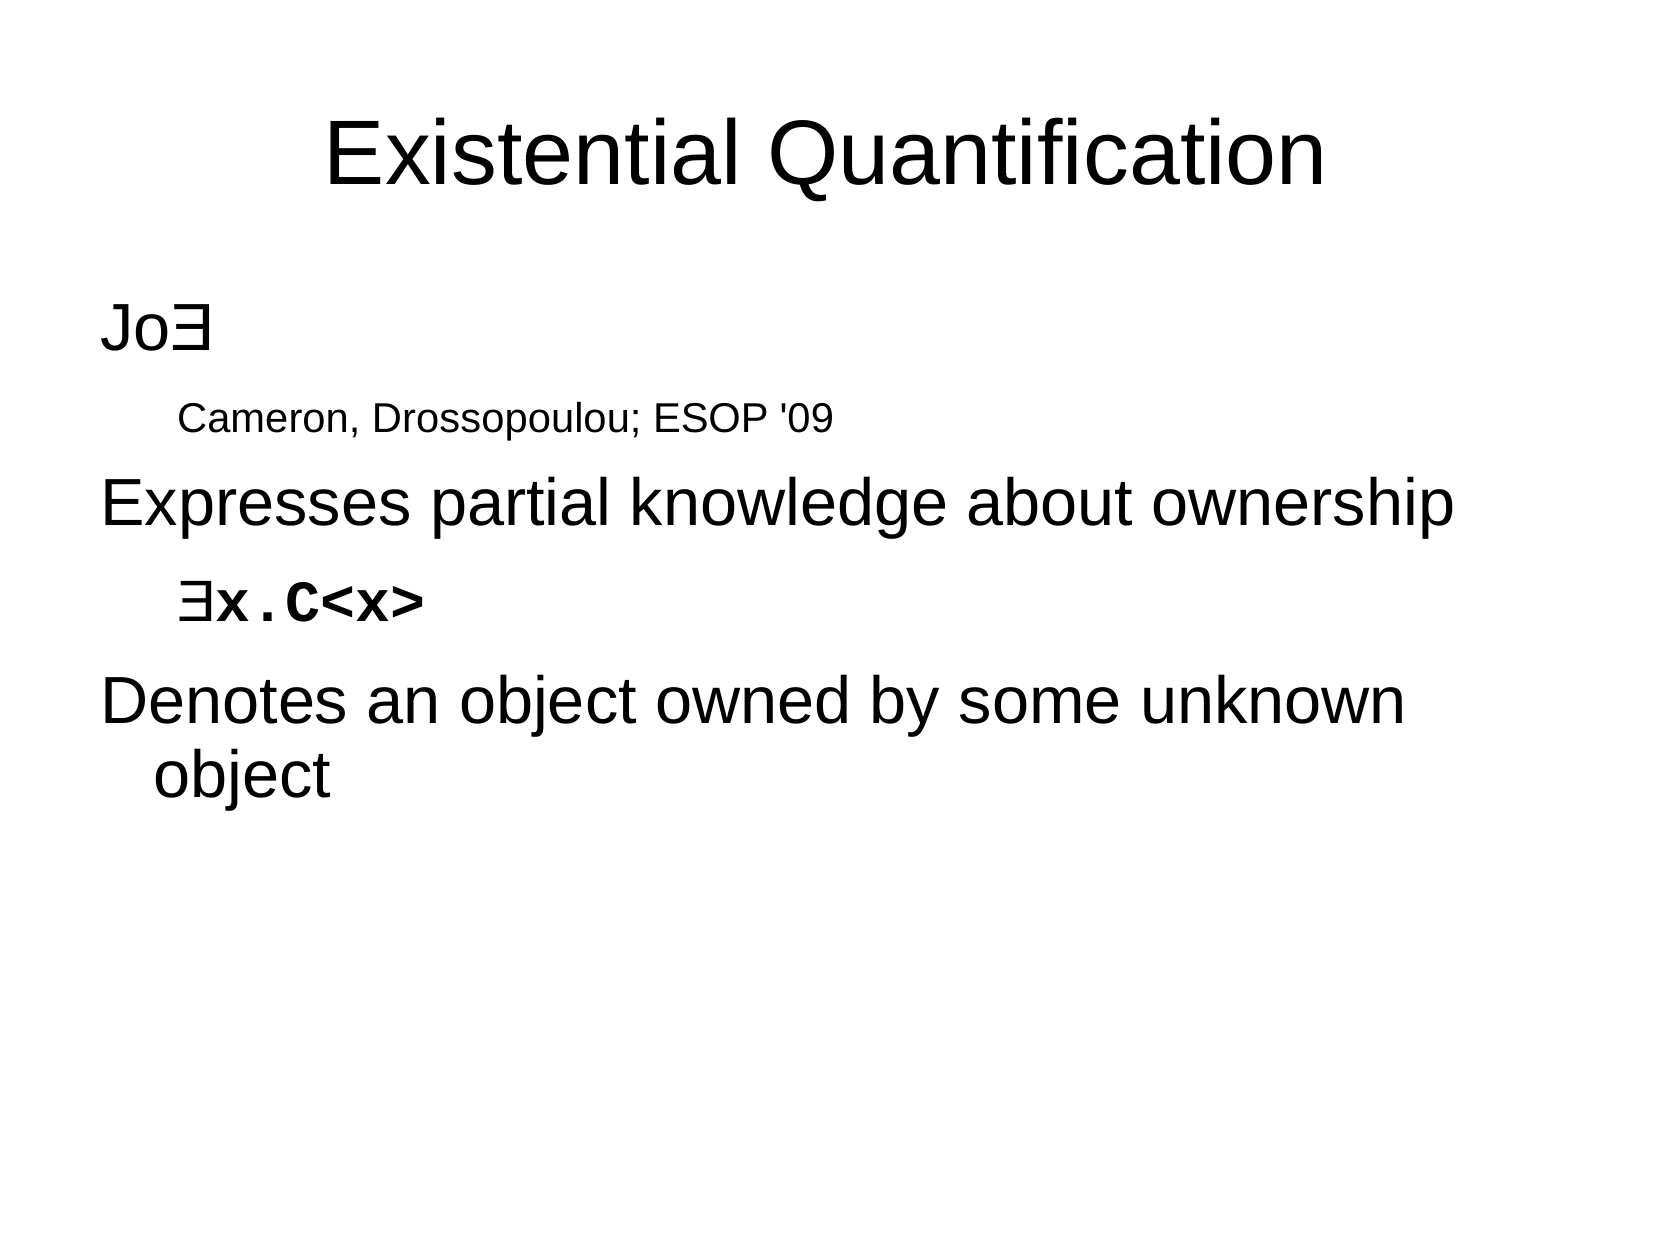

# Existential Quantification
JoƎ
Cameron, Drossopoulou; ESOP '09
Expresses partial knowledge about ownership
Ǝx.C<x>
Denotes an object owned by some unknown object